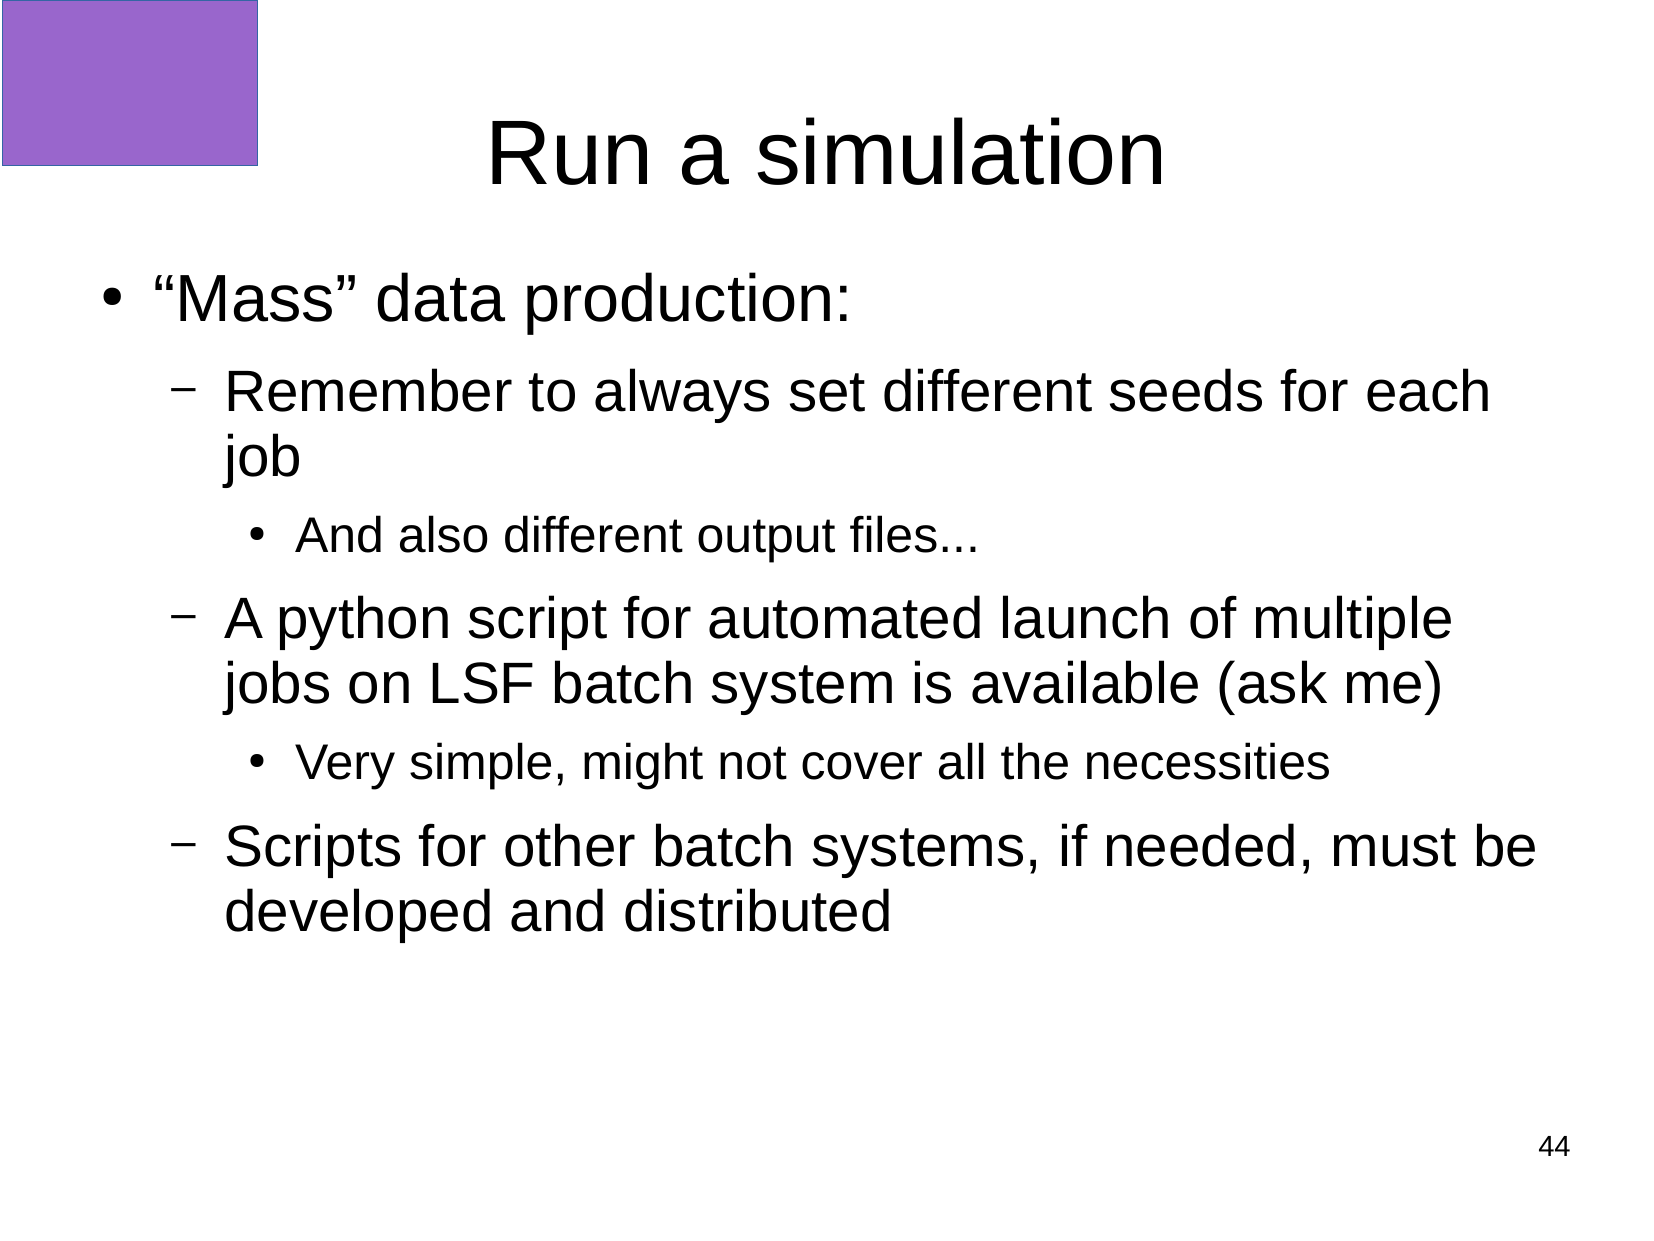

# Run a simulation
“Mass” data production:
Remember to always set different seeds for each job
And also different output files...
A python script for automated launch of multiple jobs on LSF batch system is available (ask me)
Very simple, might not cover all the necessities
Scripts for other batch systems, if needed, must be developed and distributed
44